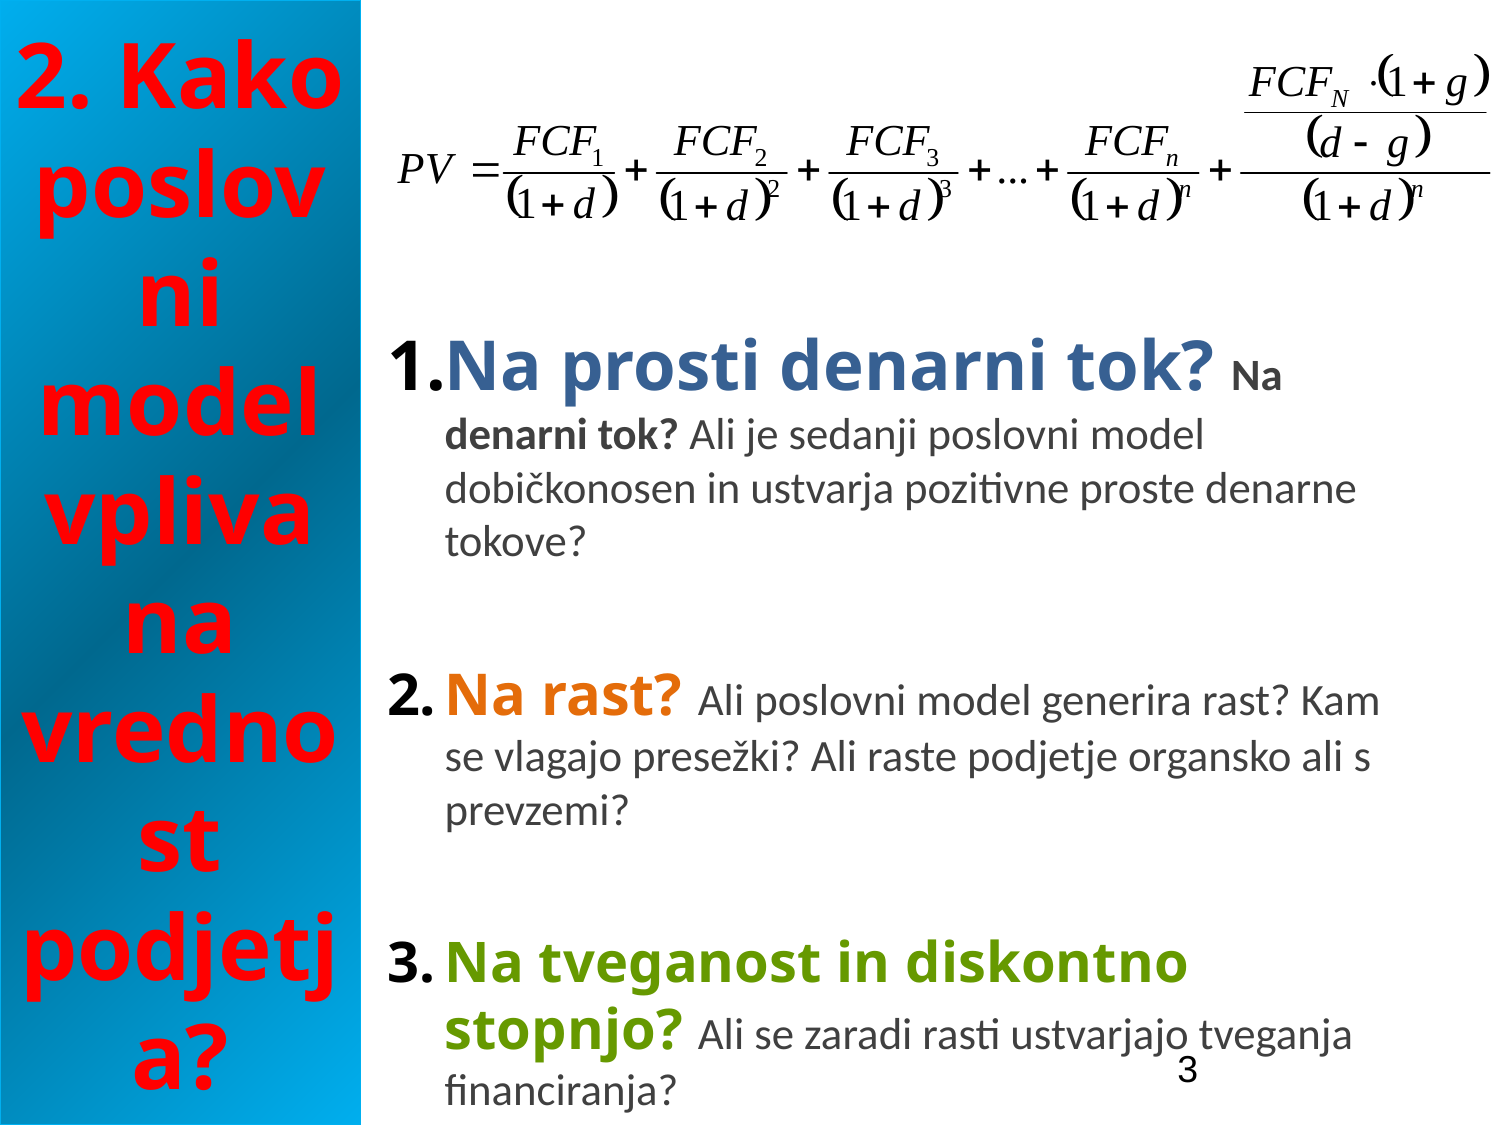

# 2. Kako poslovni model vpliva na vrednost podjetja?
Na prosti denarni tok? Na denarni tok? Ali je sedanji poslovni model dobičkonosen in ustvarja pozitivne proste denarne tokove?
Na rast? Ali poslovni model generira rast? Kam se vlagajo presežki? Ali raste podjetje organsko ali s prevzemi?
Na tveganost in diskontno stopnjo? Ali se zaradi rasti ustvarjajo tveganja financiranja?